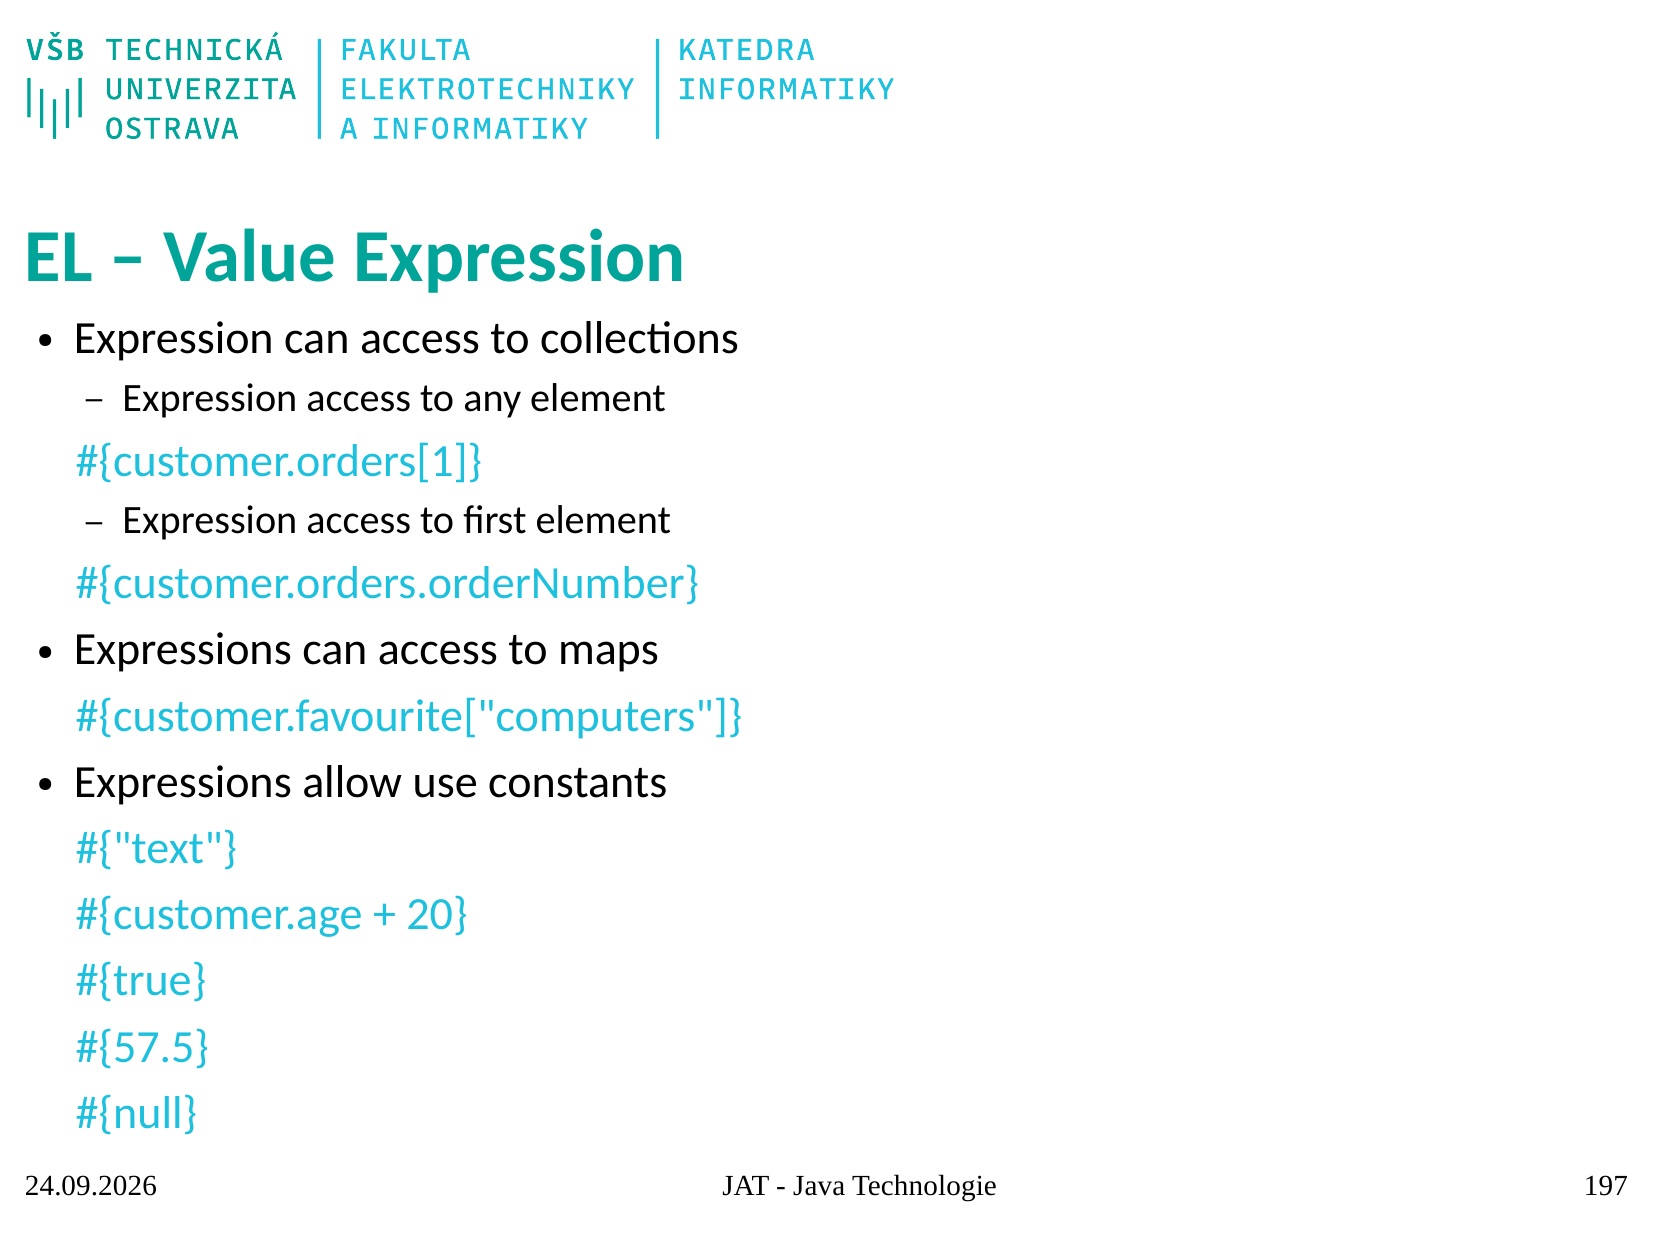

EL – Value Expression
# Expression can access to collections
Expression access to any element
		#{customer.orders[1]}
Expression access to first element
		#{customer.orders.orderNumber}
Expressions can access to maps
	#{customer.favourite["computers"]}
Expressions allow use constants
	#{"text"}
	#{customer.age + 20}
	#{true}
	#{57.5}
	#{null}
JAT - Java Technologie
197